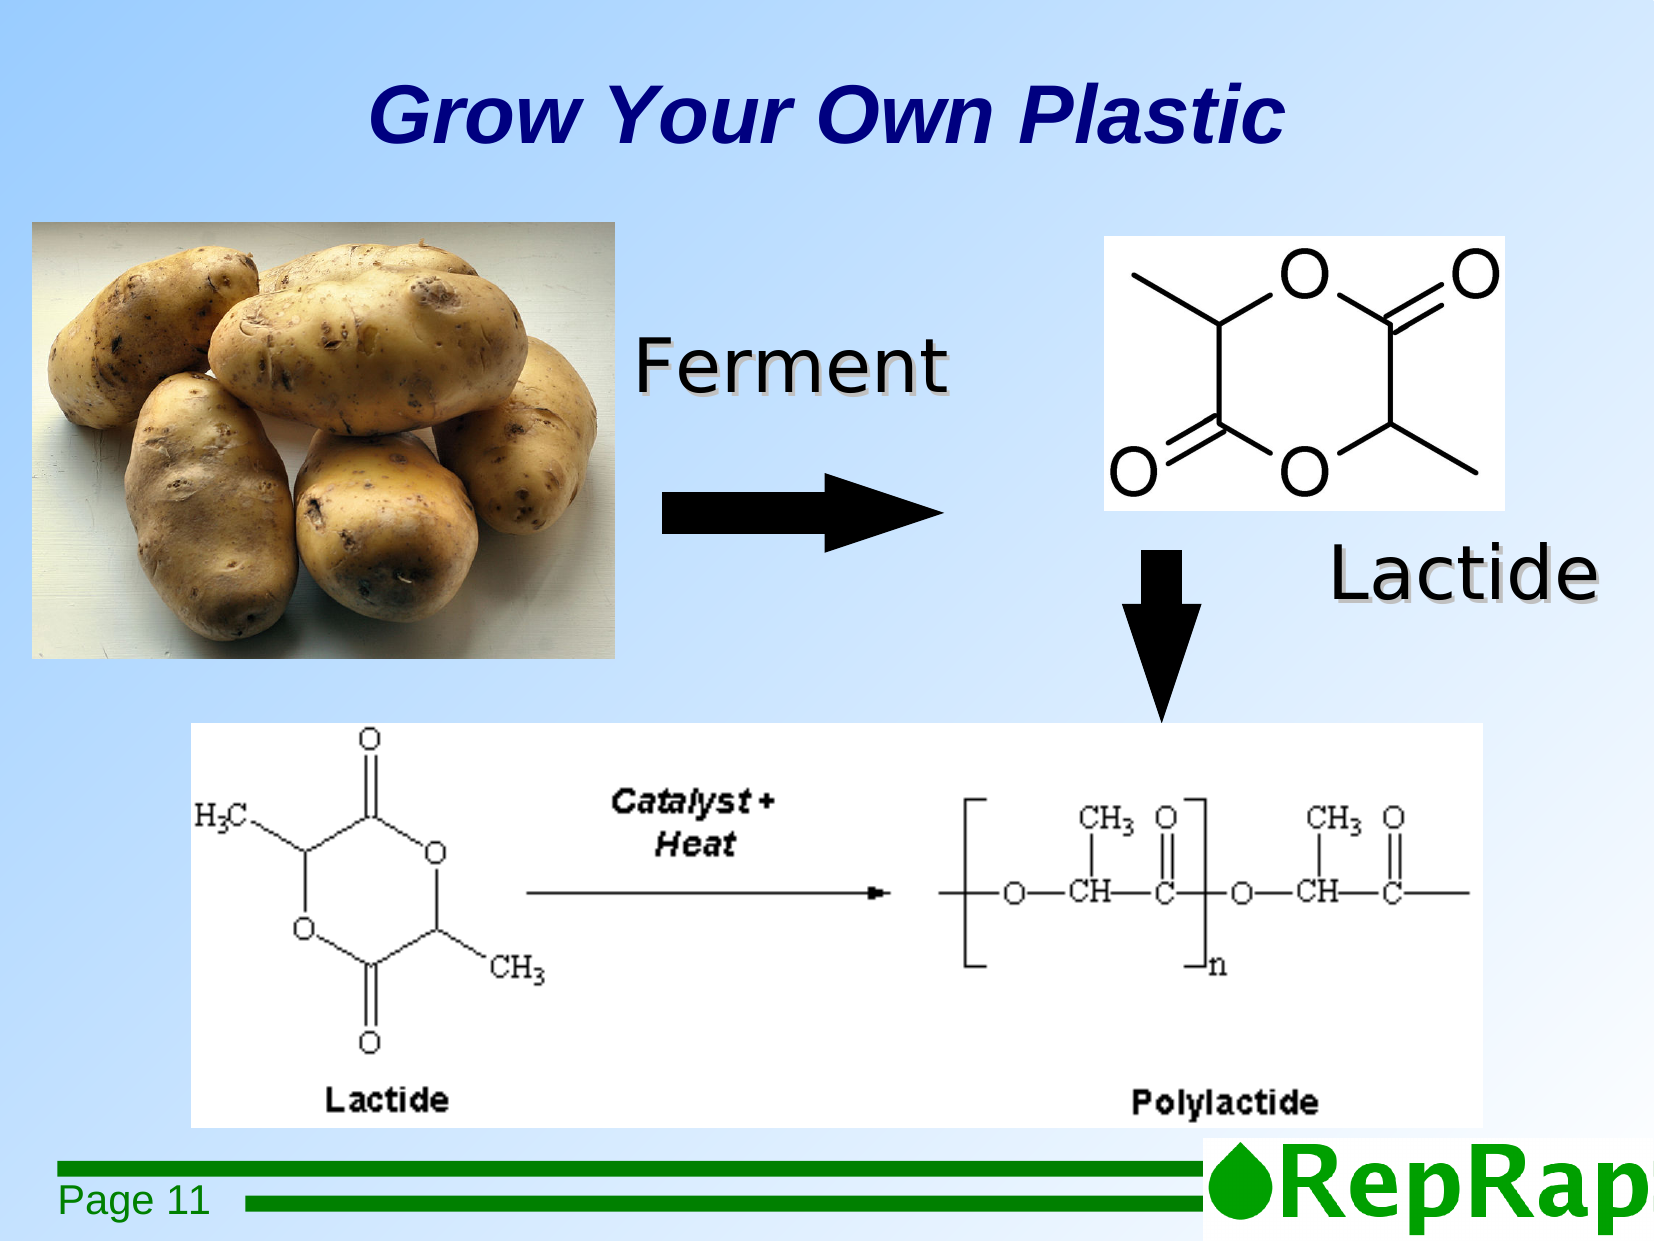

# Grow Your Own Plastic
Ferment
Lactide